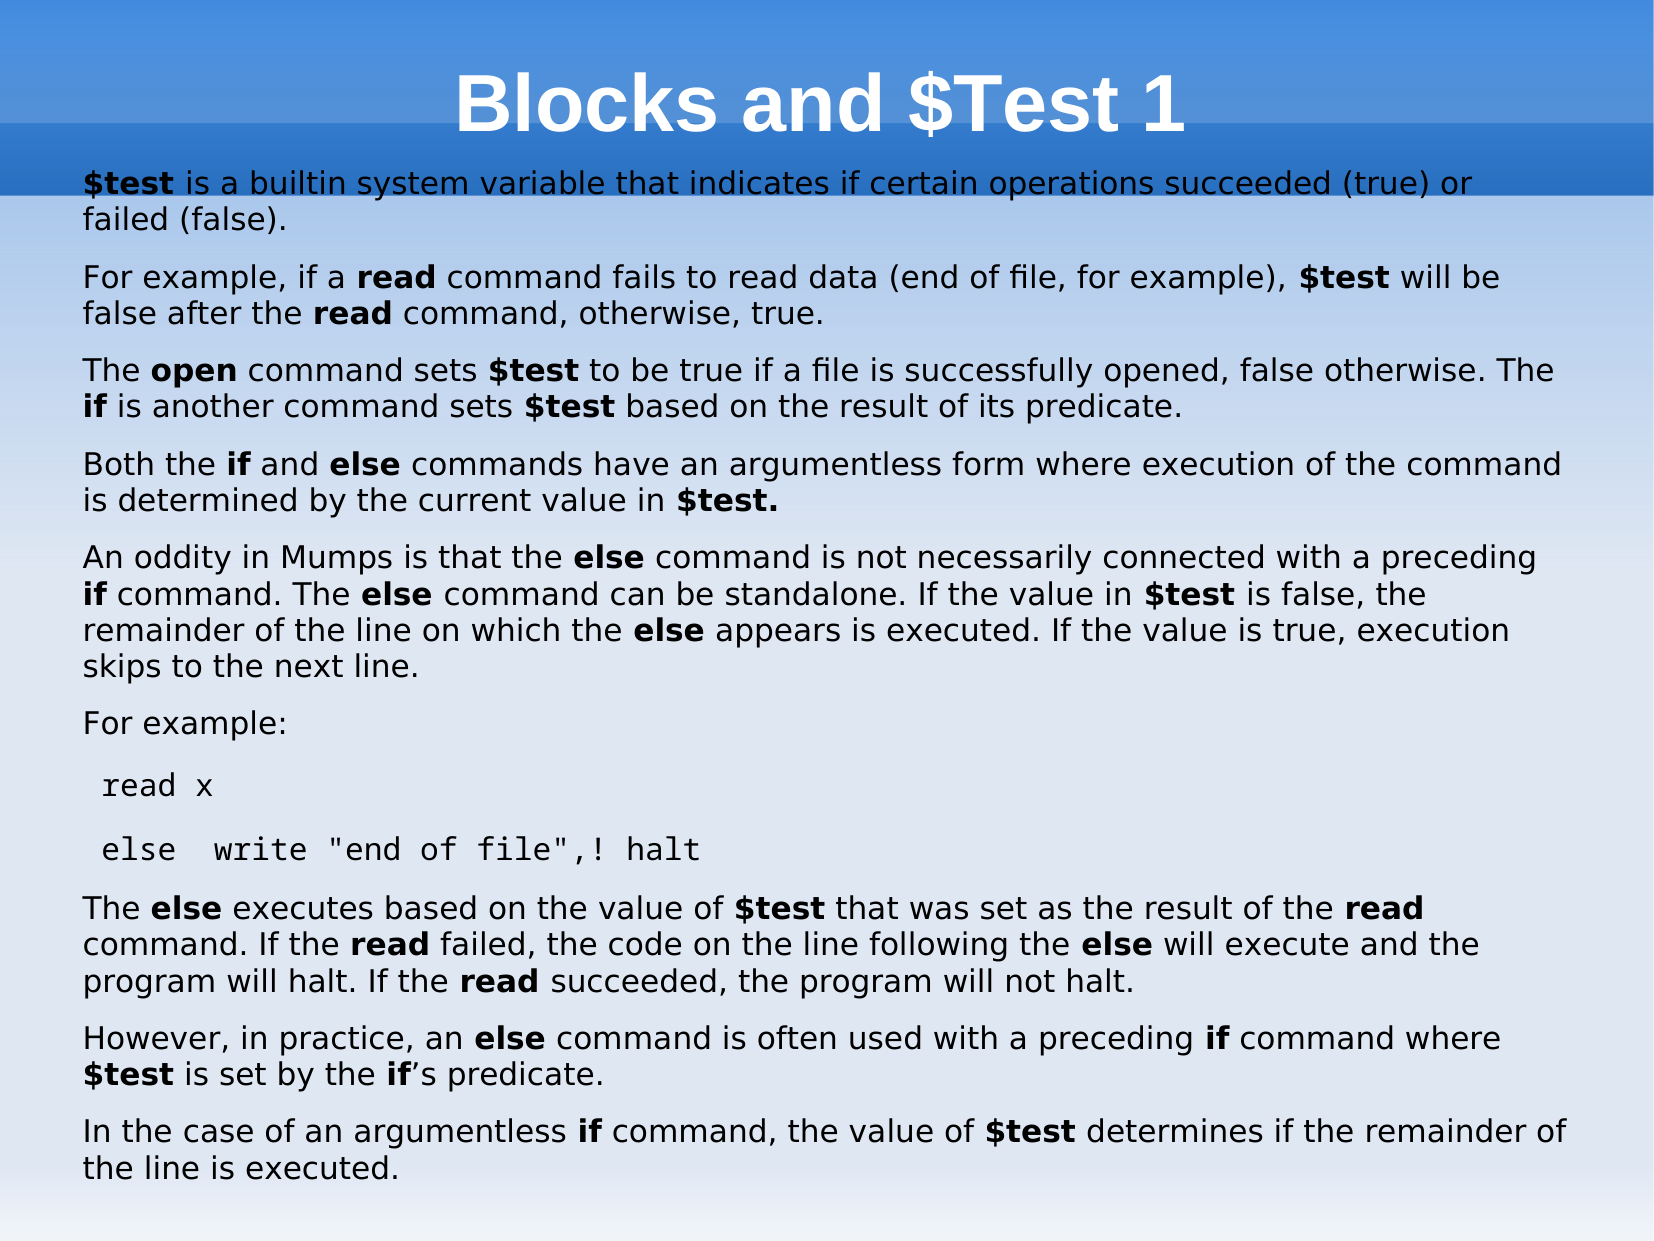

# Blocks and $Test 1
$test is a builtin system variable that indicates if certain operations succeeded (true) or failed (false).
For example, if a read command fails to read data (end of file, for example), $test will be false after the read command, otherwise, true.
The open command sets $test to be true if a file is successfully opened, false otherwise. The if is another command sets $test based on the result of its predicate.
Both the if and else commands have an argumentless form where execution of the command is determined by the current value in $test.
An oddity in Mumps is that the else command is not necessarily connected with a preceding if command. The else command can be standalone. If the value in $test is false, the remainder of the line on which the else appears is executed. If the value is true, execution skips to the next line.
For example:
 read x
 else write "end of file",! halt
The else executes based on the value of $test that was set as the result of the read command. If the read failed, the code on the line following the else will execute and the program will halt. If the read succeeded, the program will not halt.
However, in practice, an else command is often used with a preceding if command where $test is set by the if’s predicate.
In the case of an argumentless if command, the value of $test determines if the remainder of the line is executed.